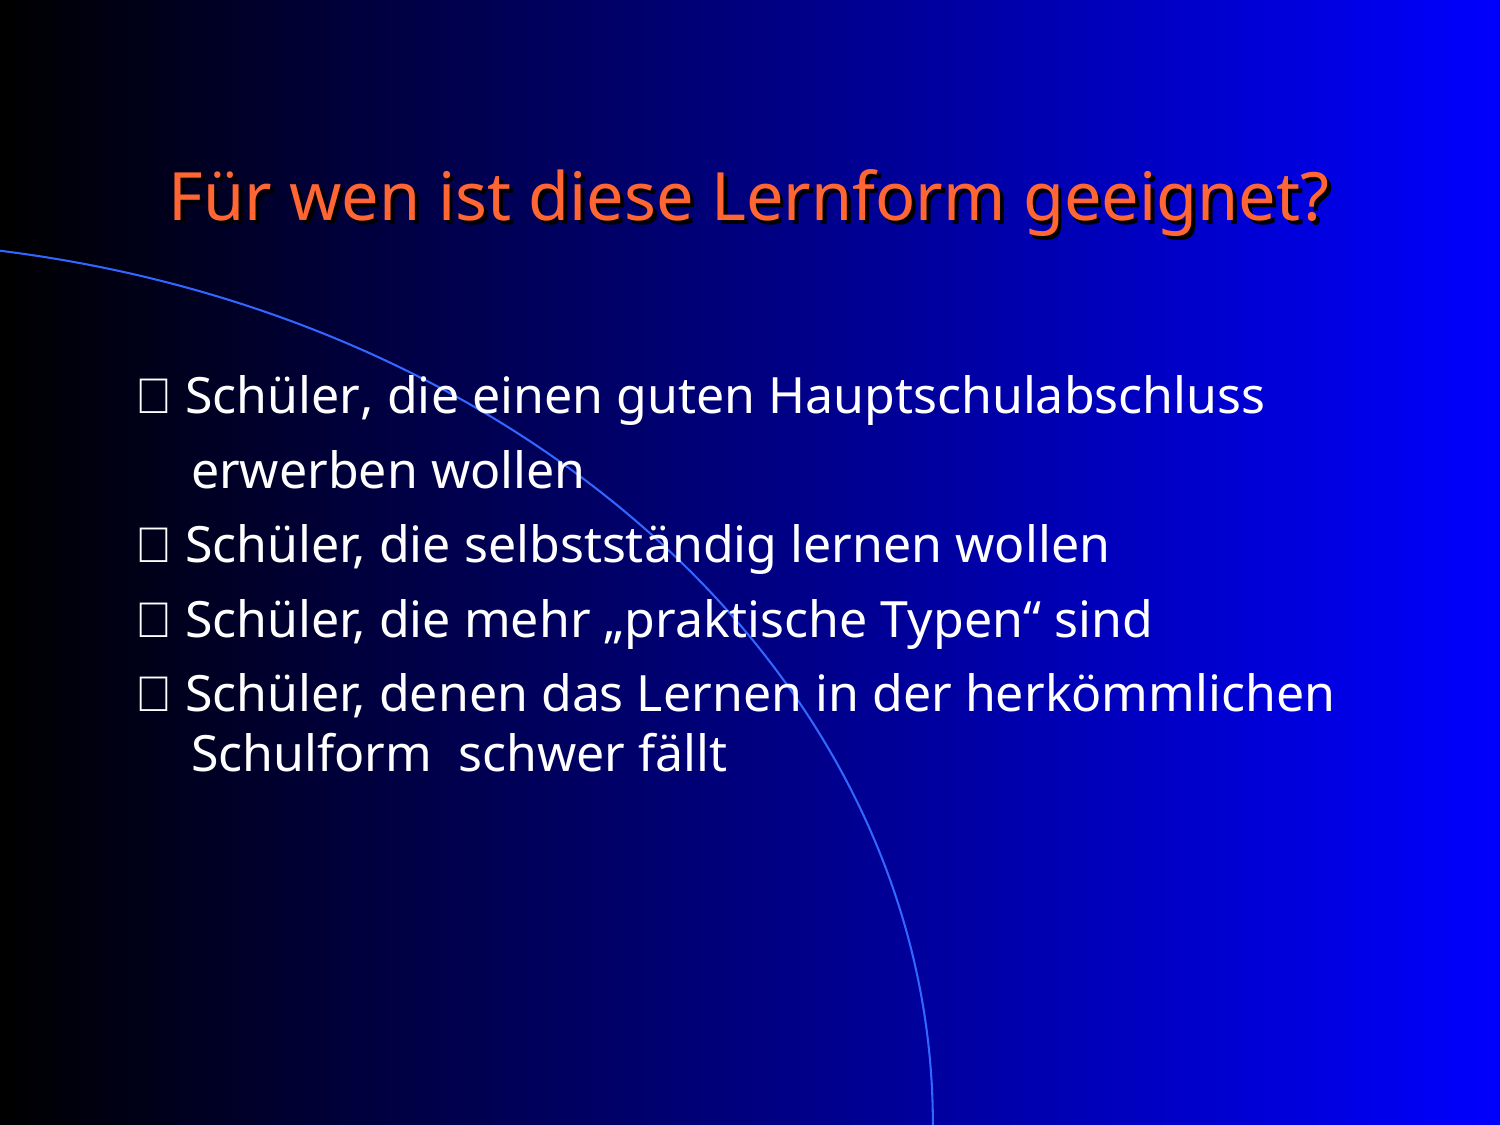

# Für wen ist diese Lernform geeignet?
 Schüler, die einen guten Hauptschulabschluss
	erwerben wollen
 Schüler, die selbstständig lernen wollen
 Schüler, die mehr „praktische Typen“ sind
 Schüler, denen das Lernen in der herkömmlichen Schulform schwer fällt